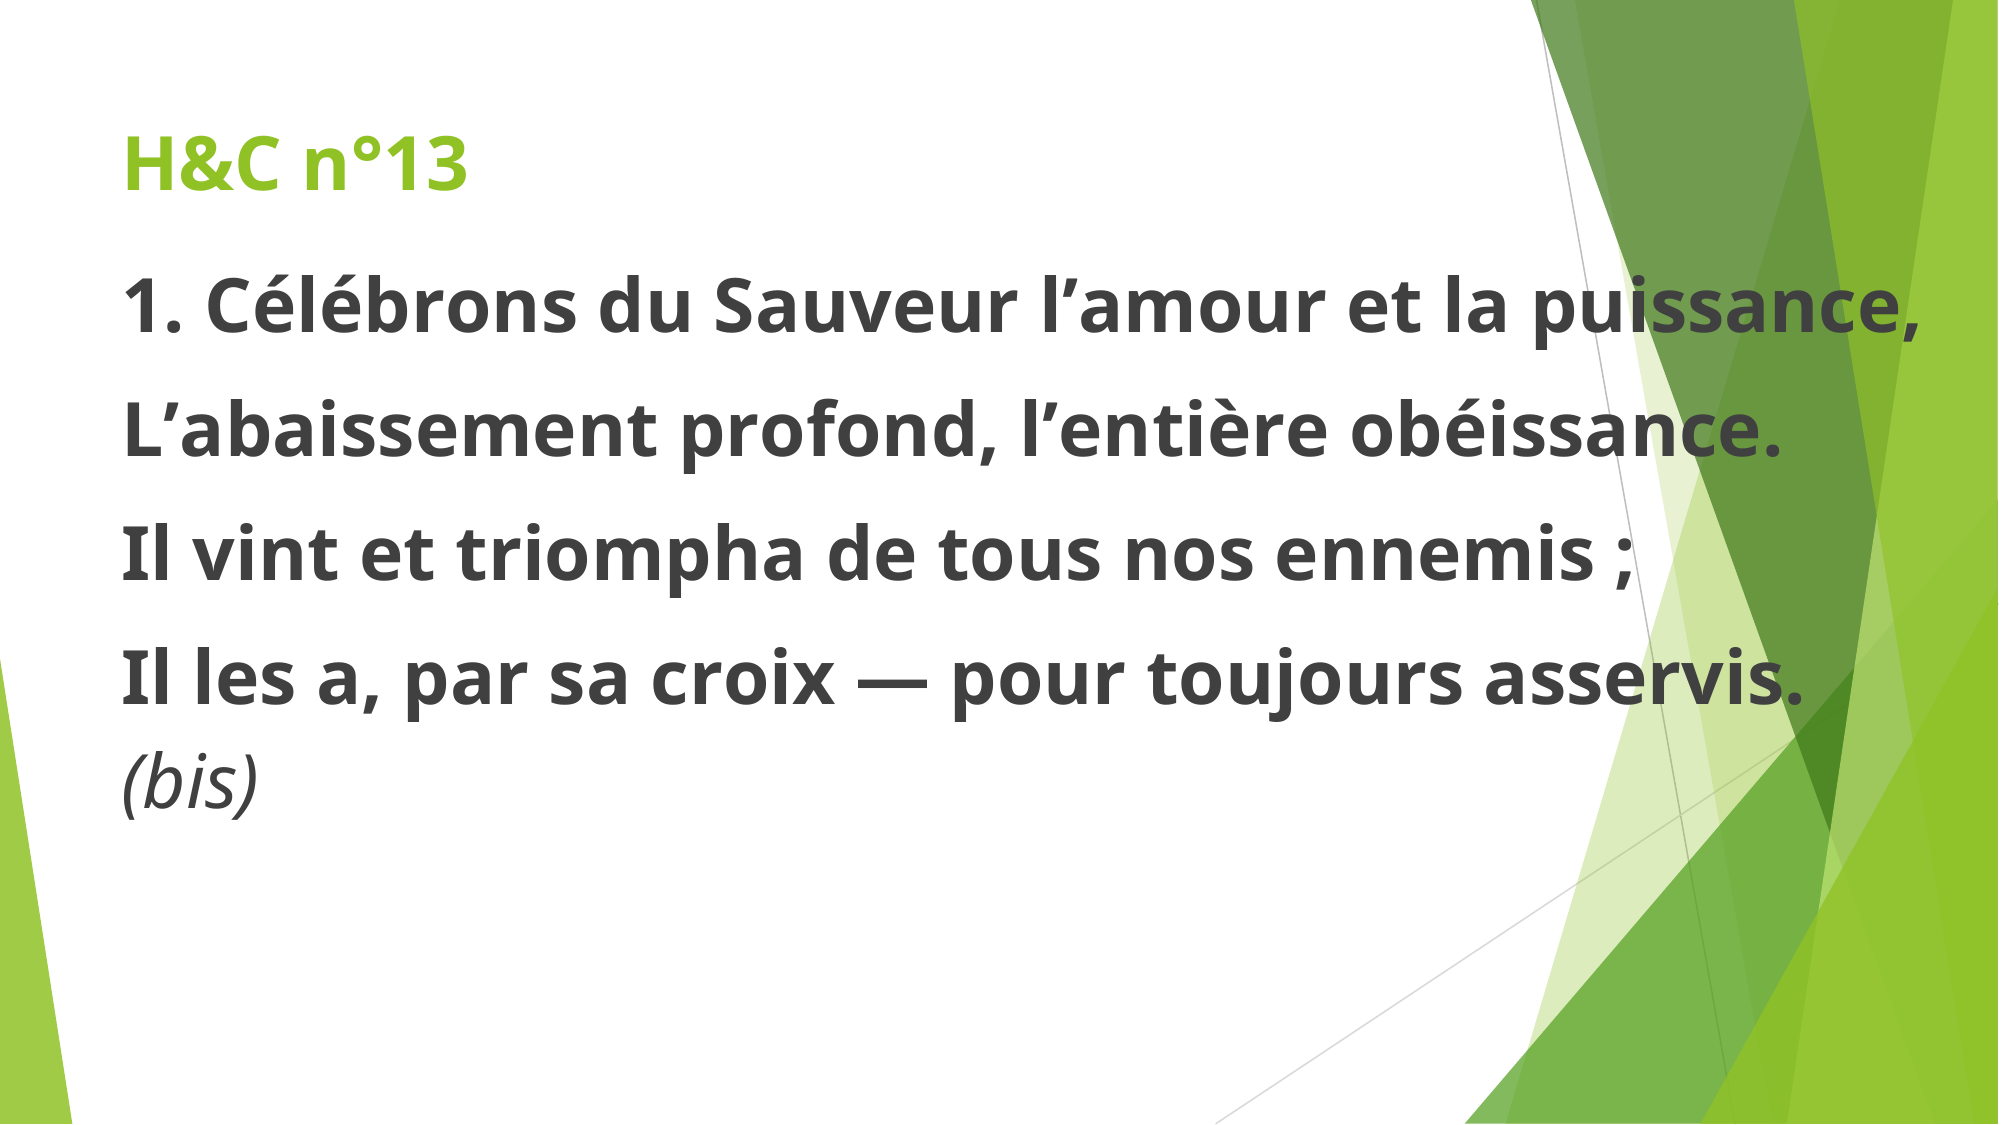

H&C n°13
1. Célébrons du Sauveur l’amour et la puissance,
L’abaissement profond, l’entière obéissance.
Il vint et triompha de tous nos ennemis ;
Il les a, par sa croix — pour toujours asservis. (bis)